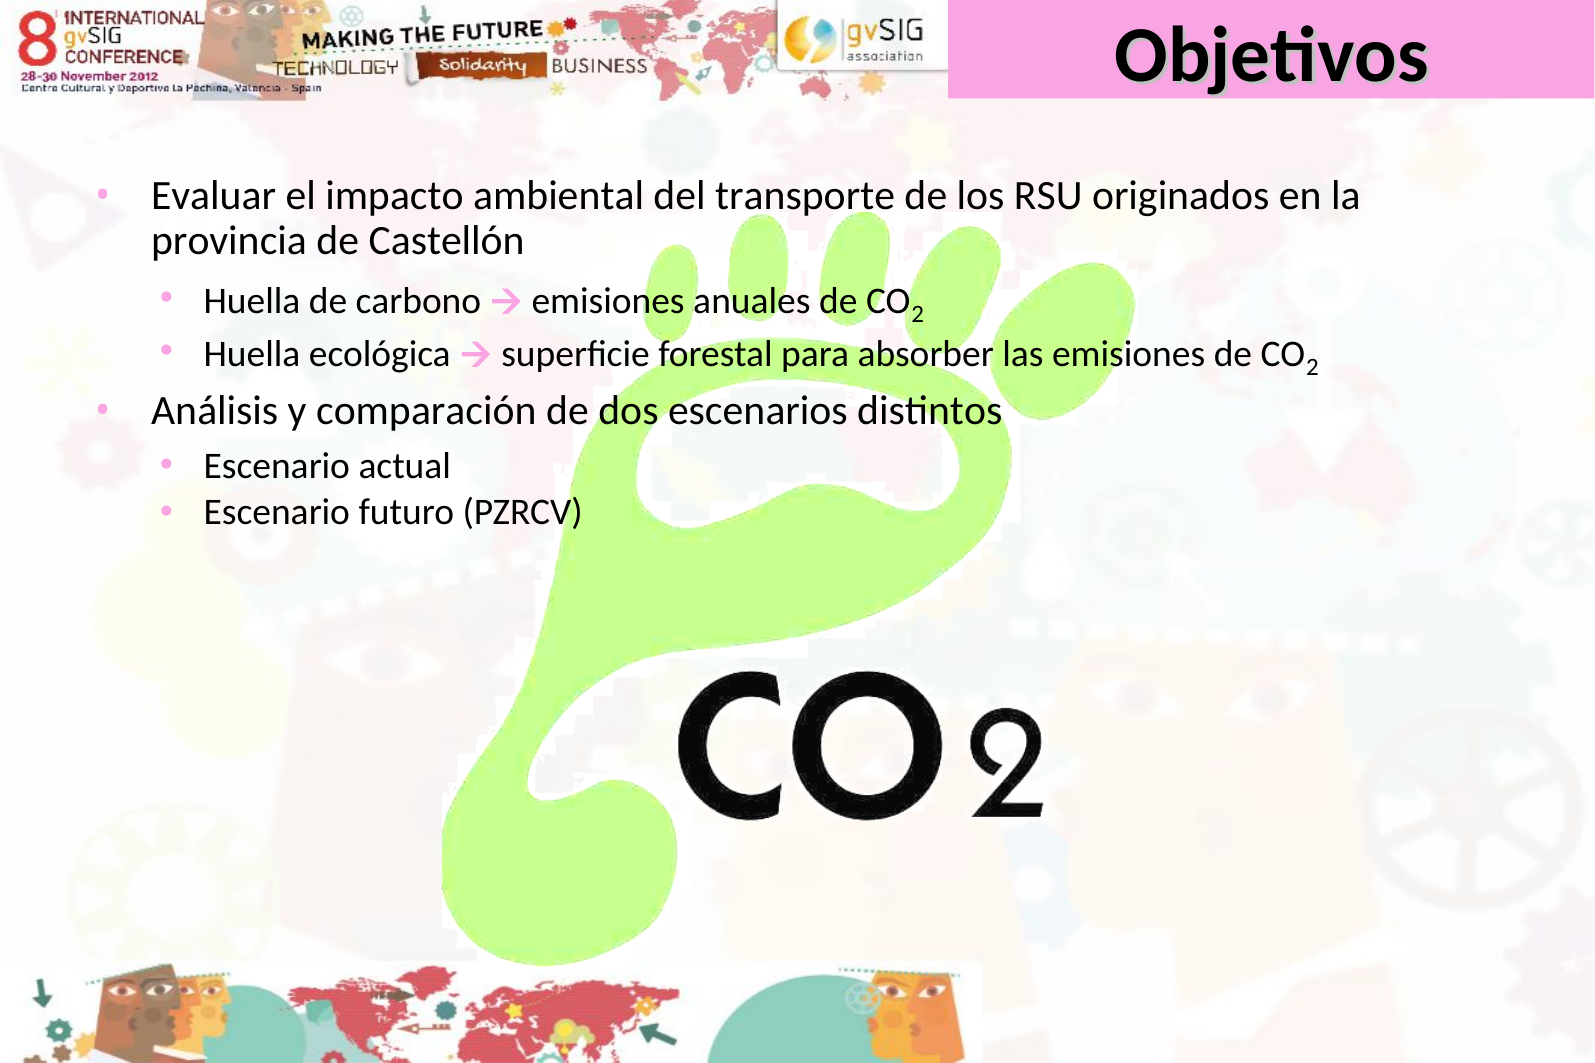

Objetivos
# Evaluar el impacto ambiental del transporte de los RSU originados en la provincia de Castellón
Huella de carbono  emisiones anuales de CO2
Huella ecológica  superficie forestal para absorber las emisiones de CO2
Análisis y comparación de dos escenarios distintos
Escenario actual
Escenario futuro (PZRCV)